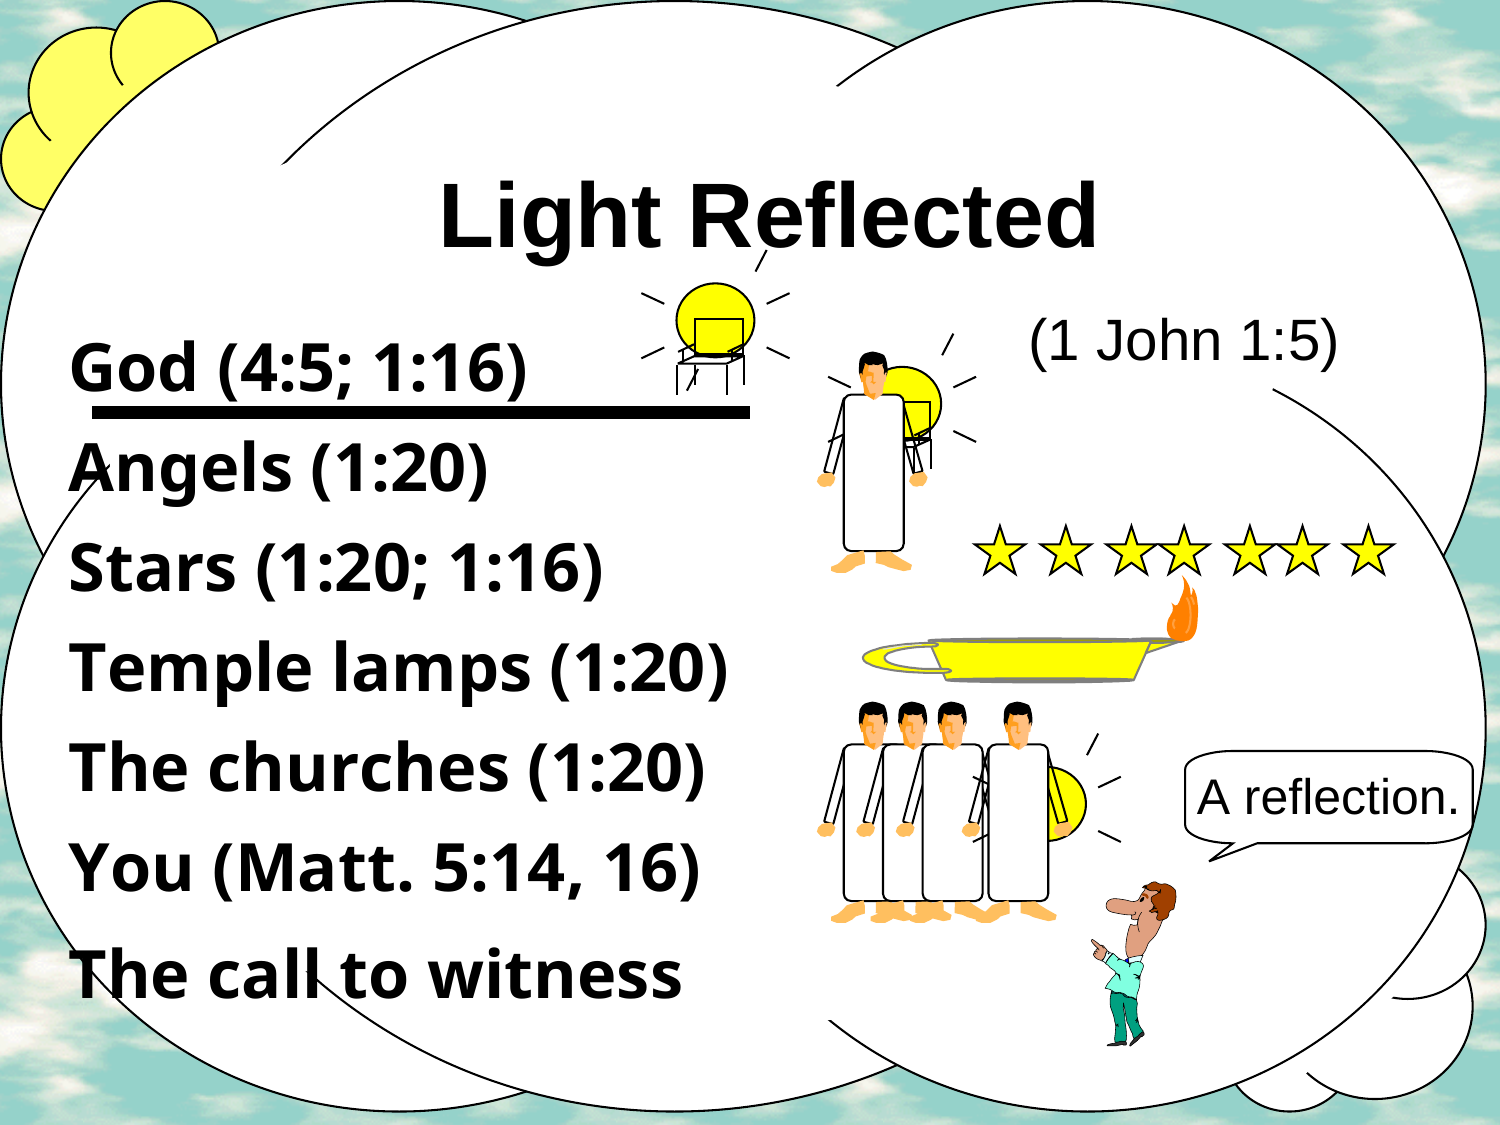

# Light Reflected
(1 John 1:5)
God (4:5; 1:16)
Angels (1:20)
Stars (1:20; 1:16)
Temple lamps (1:20)
The churches (1:20)
A reflection.
You (Matt. 5:14, 16)
The call to witness